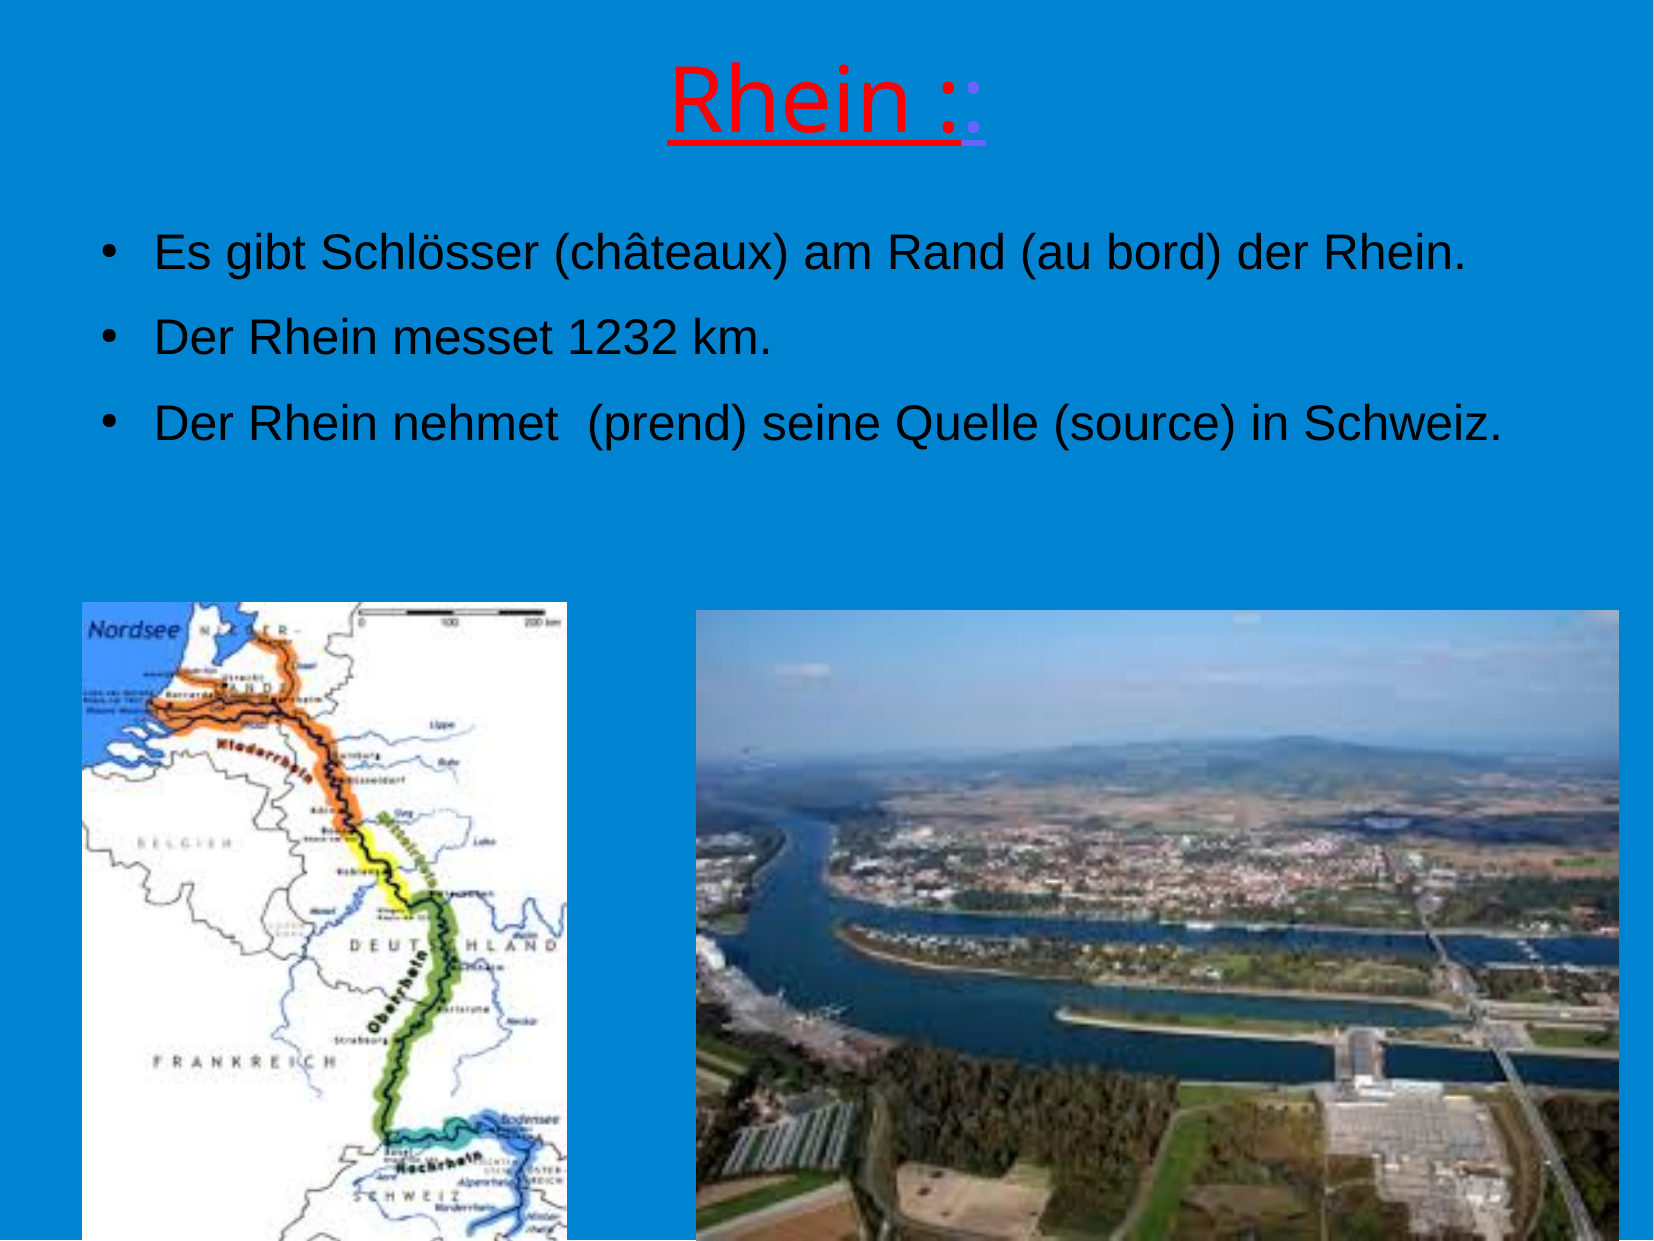

# Rhein ::
Es gibt Schlösser (châteaux) am Rand (au bord) der Rhein.
Der Rhein messet 1232 km.
Der Rhein nehmet (prend) seine Quelle (source) in Schweiz.